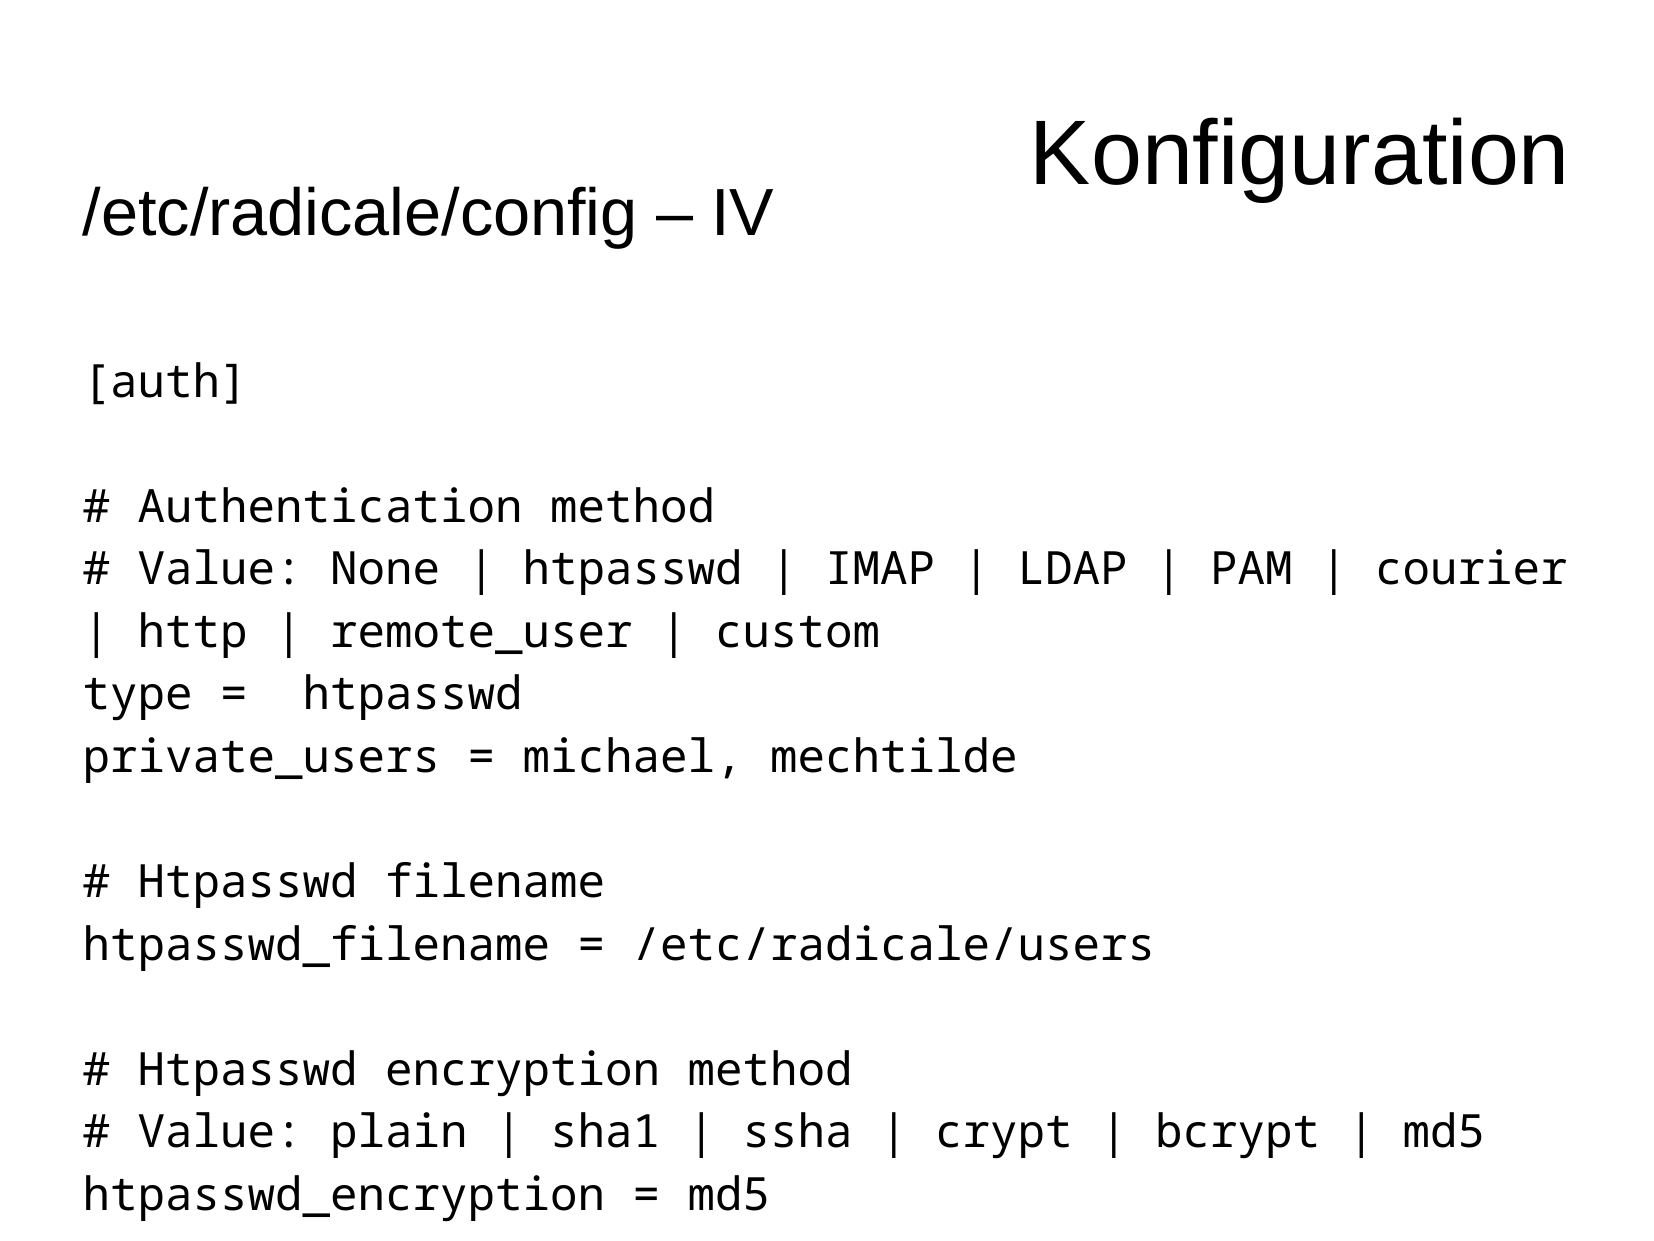

# Konfiguration
/etc/radicale/config – IV
[auth]
# Authentication method
# Value: None | htpasswd | IMAP | LDAP | PAM | courier | http | remote_user | custom
type = htpasswd
private_users = michael, mechtilde
# Htpasswd filename
htpasswd_filename = /etc/radicale/users
# Htpasswd encryption method
# Value: plain | sha1 | ssha | crypt | bcrypt | md5
htpasswd_encryption = md5